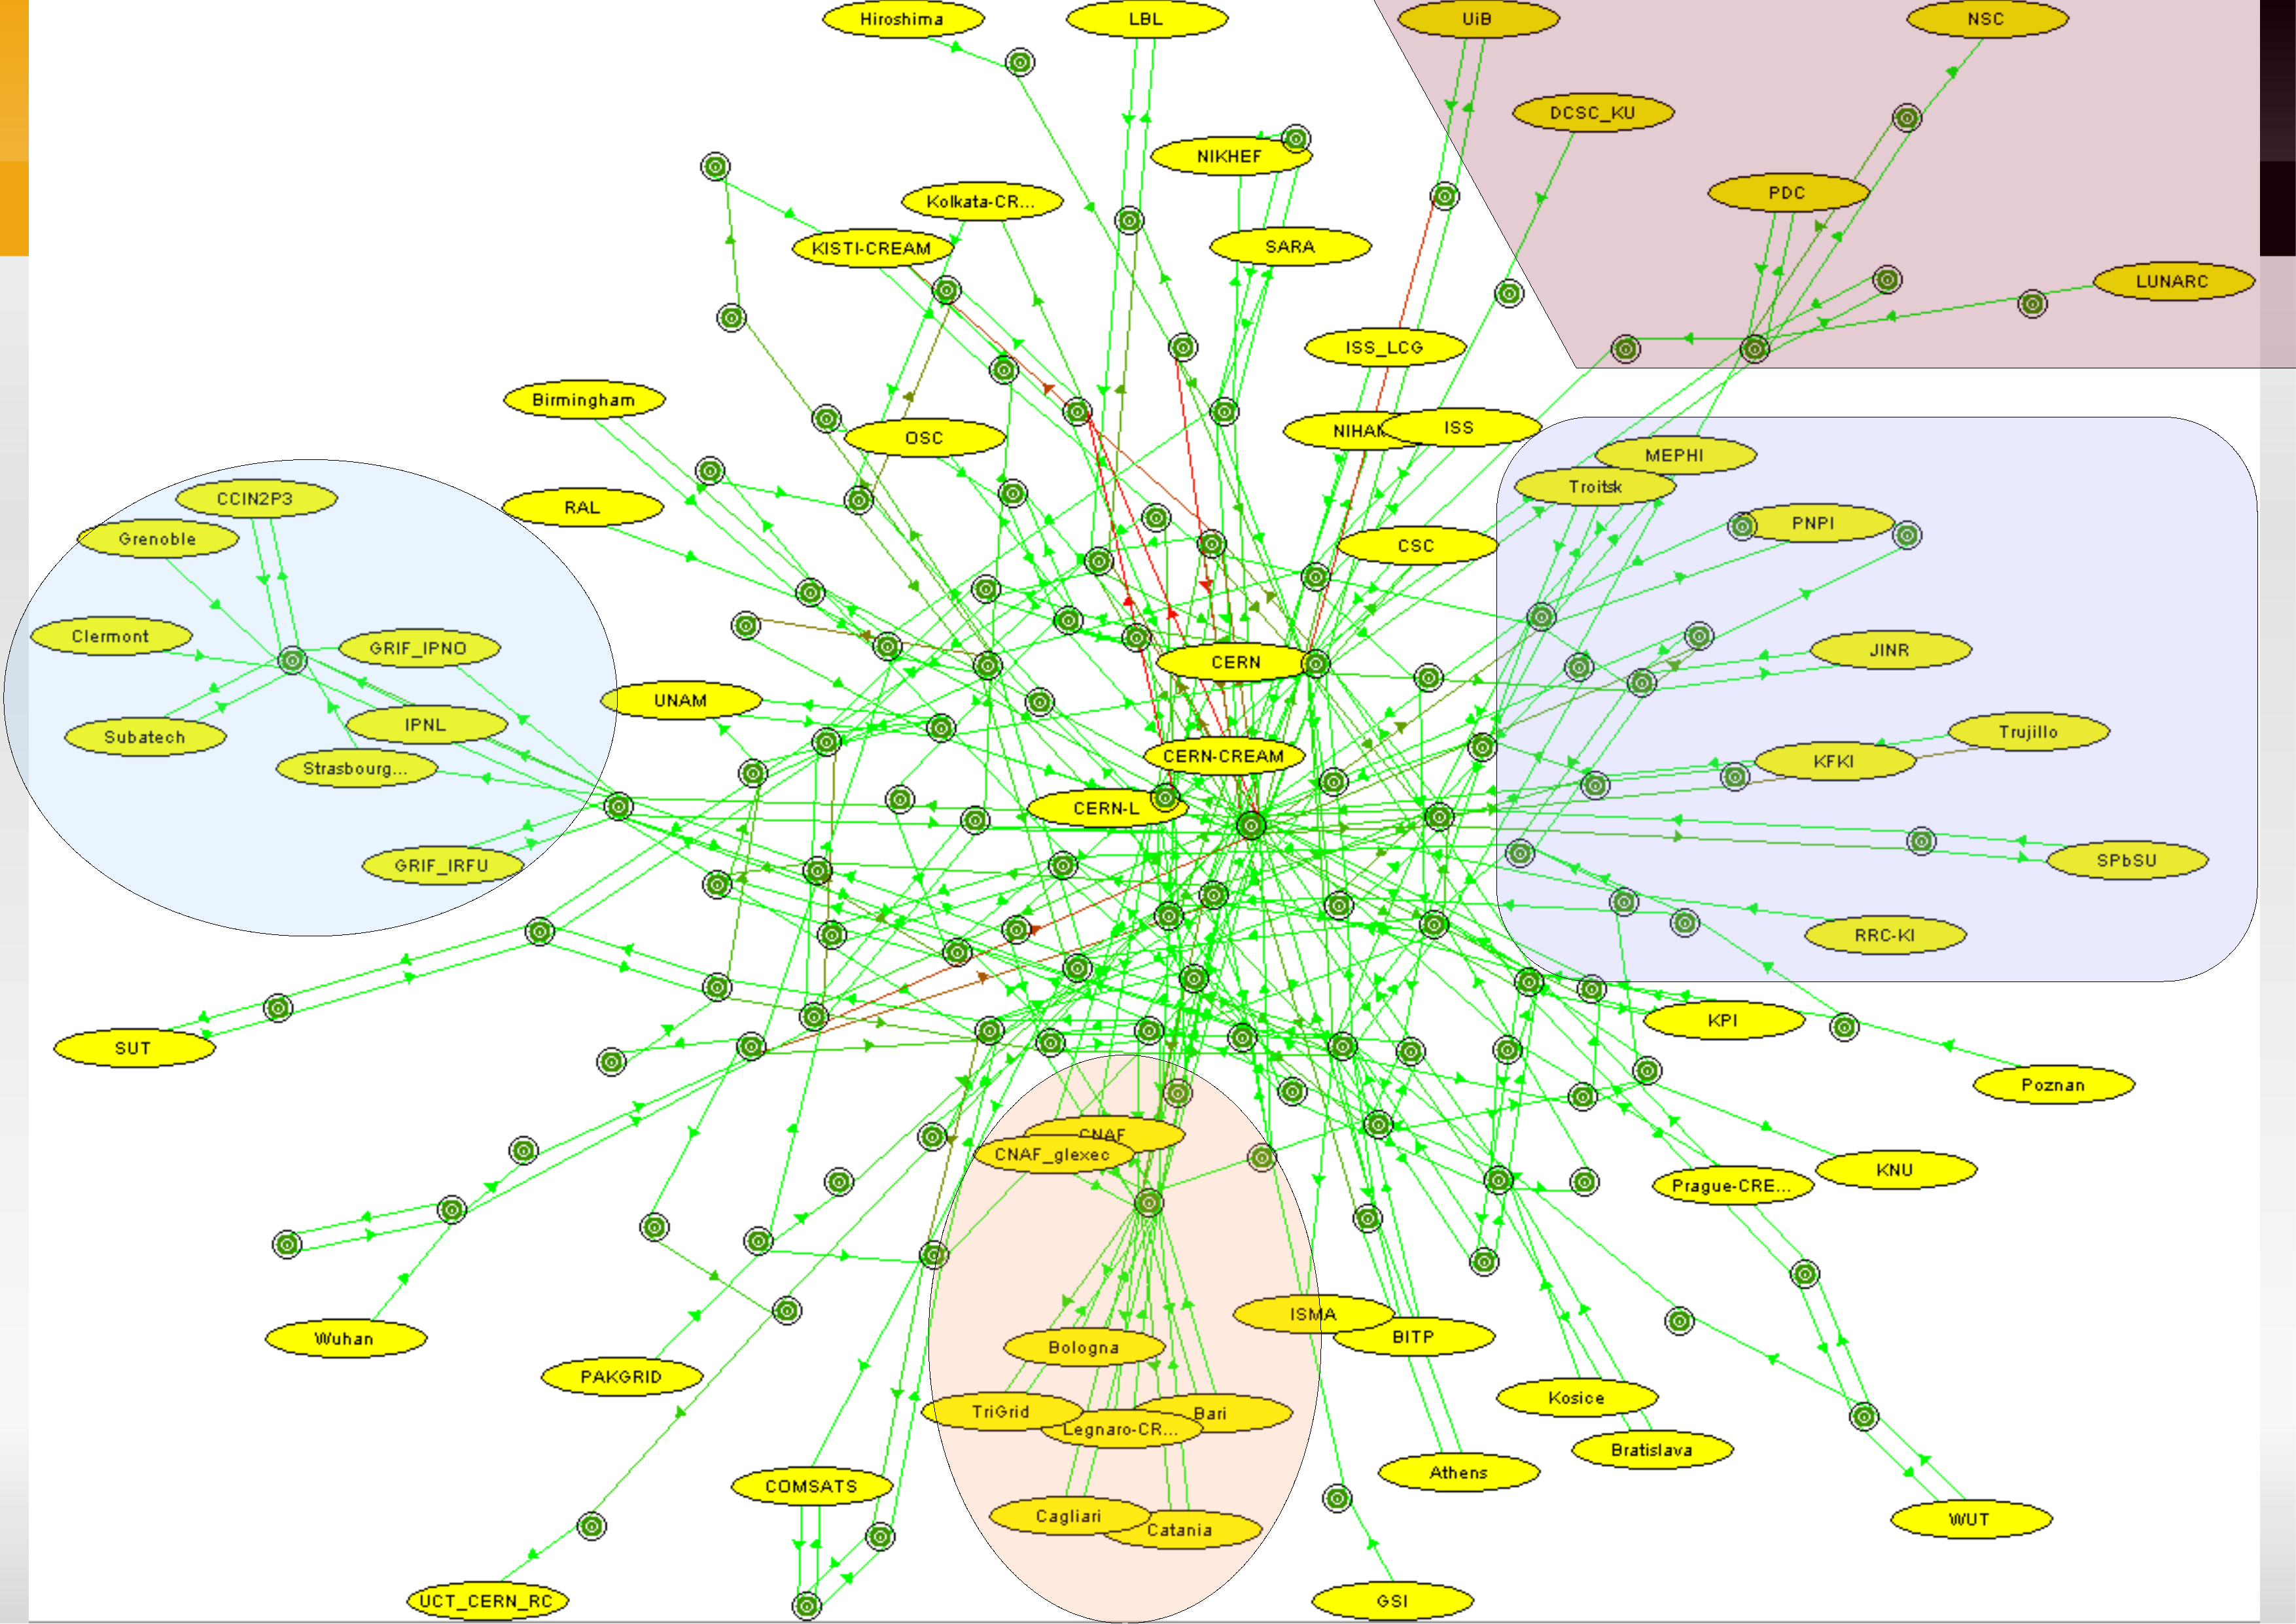

#
ALICE Offline Week - 2010-11-17
Storage elements discovery
8